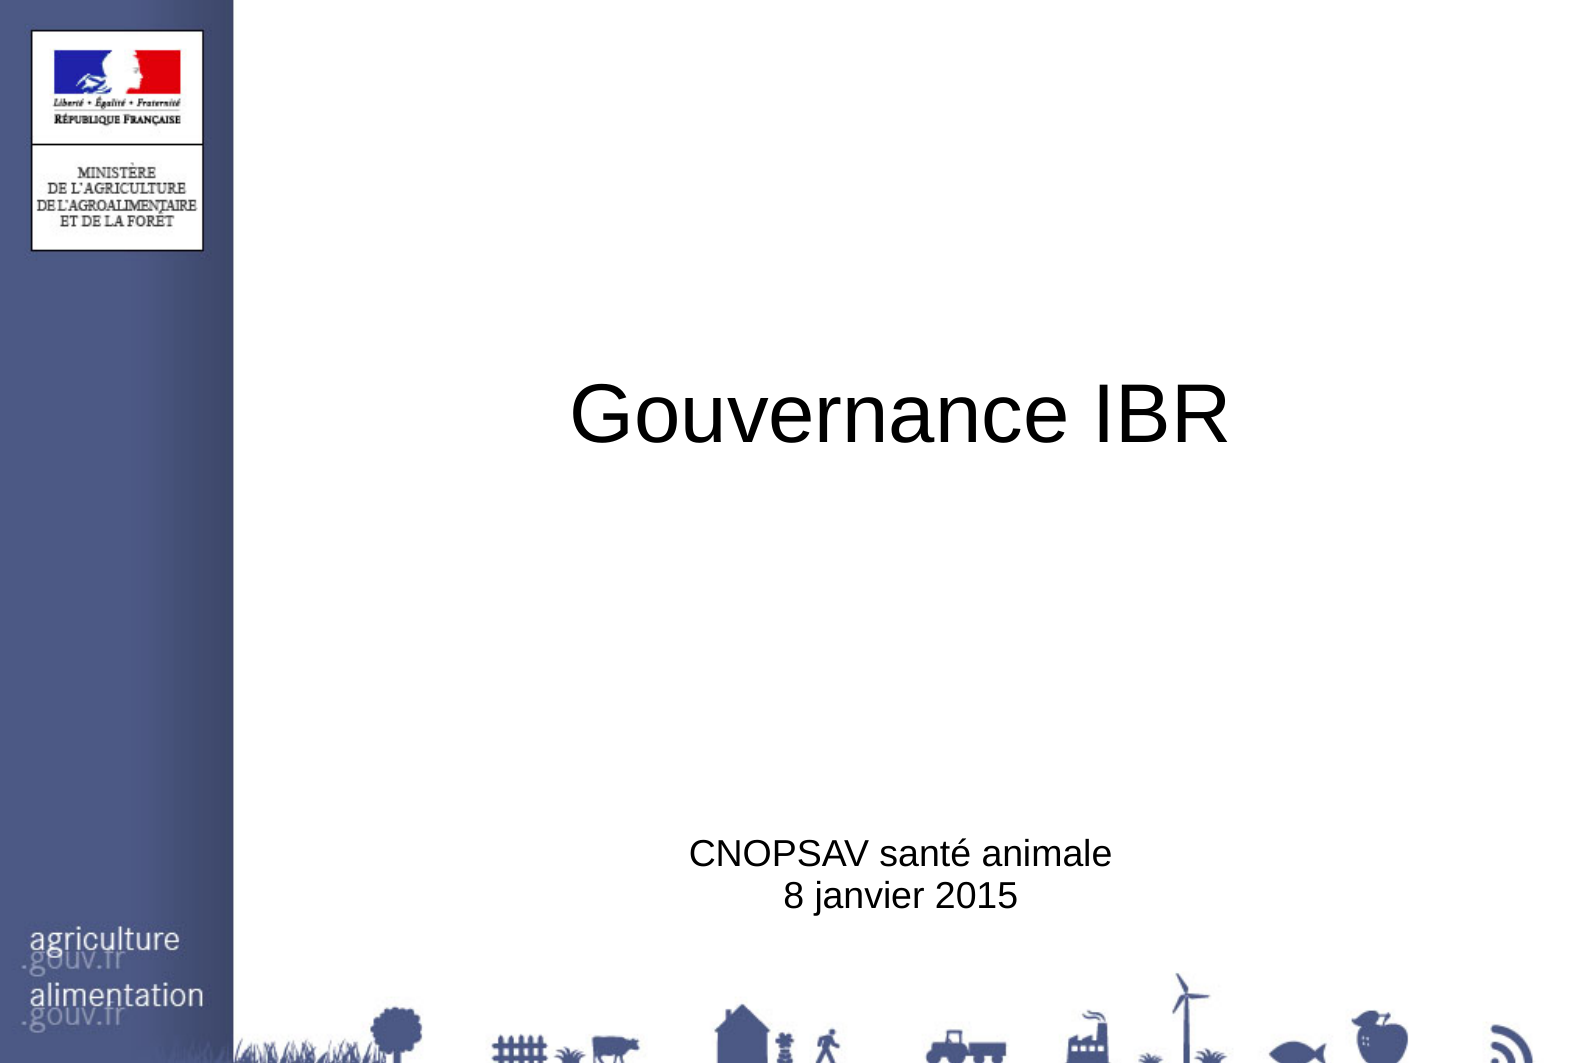

# Gouvernance IBR
CNOPSAV santé animale
8 janvier 2015